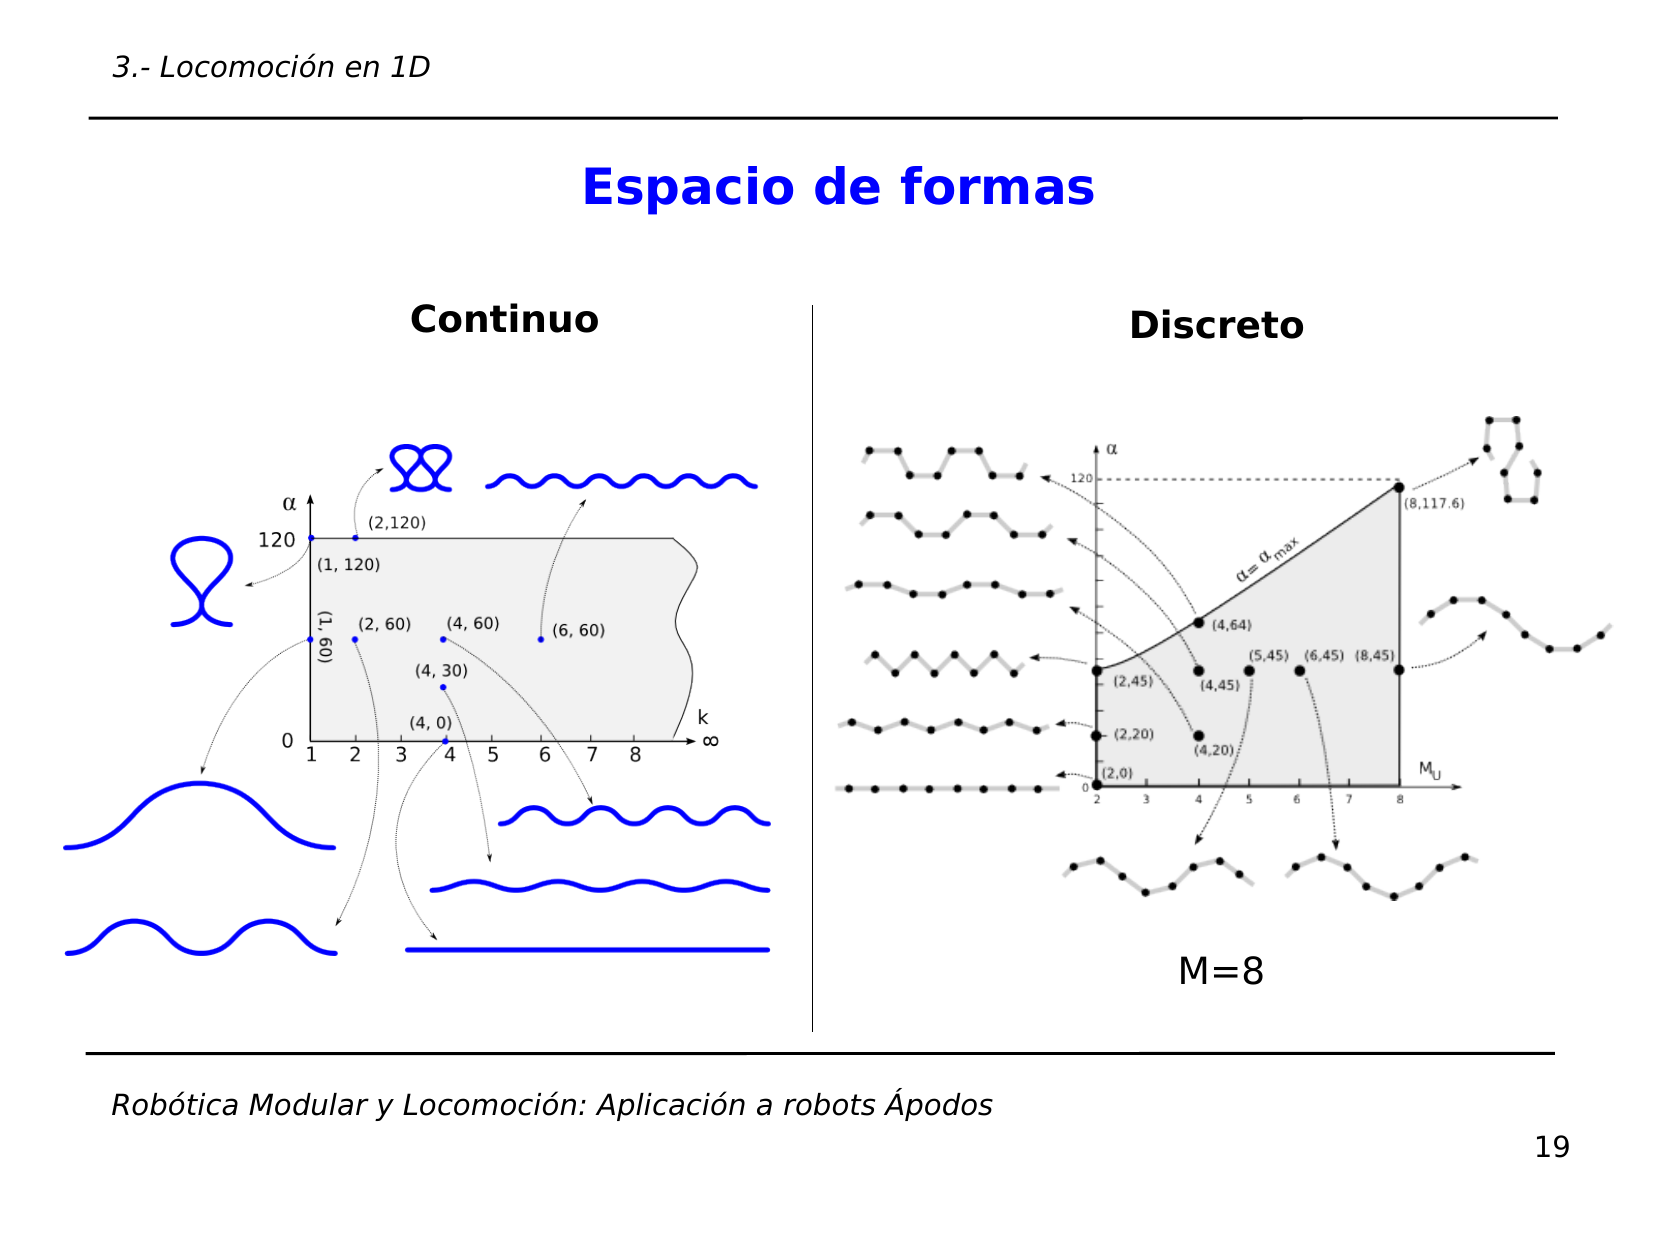

3.- Locomoción en 1D
Espacio de formas
Continuo
Discreto
M=8
Robótica Modular y Locomoción: Aplicación a robots Ápodos
19